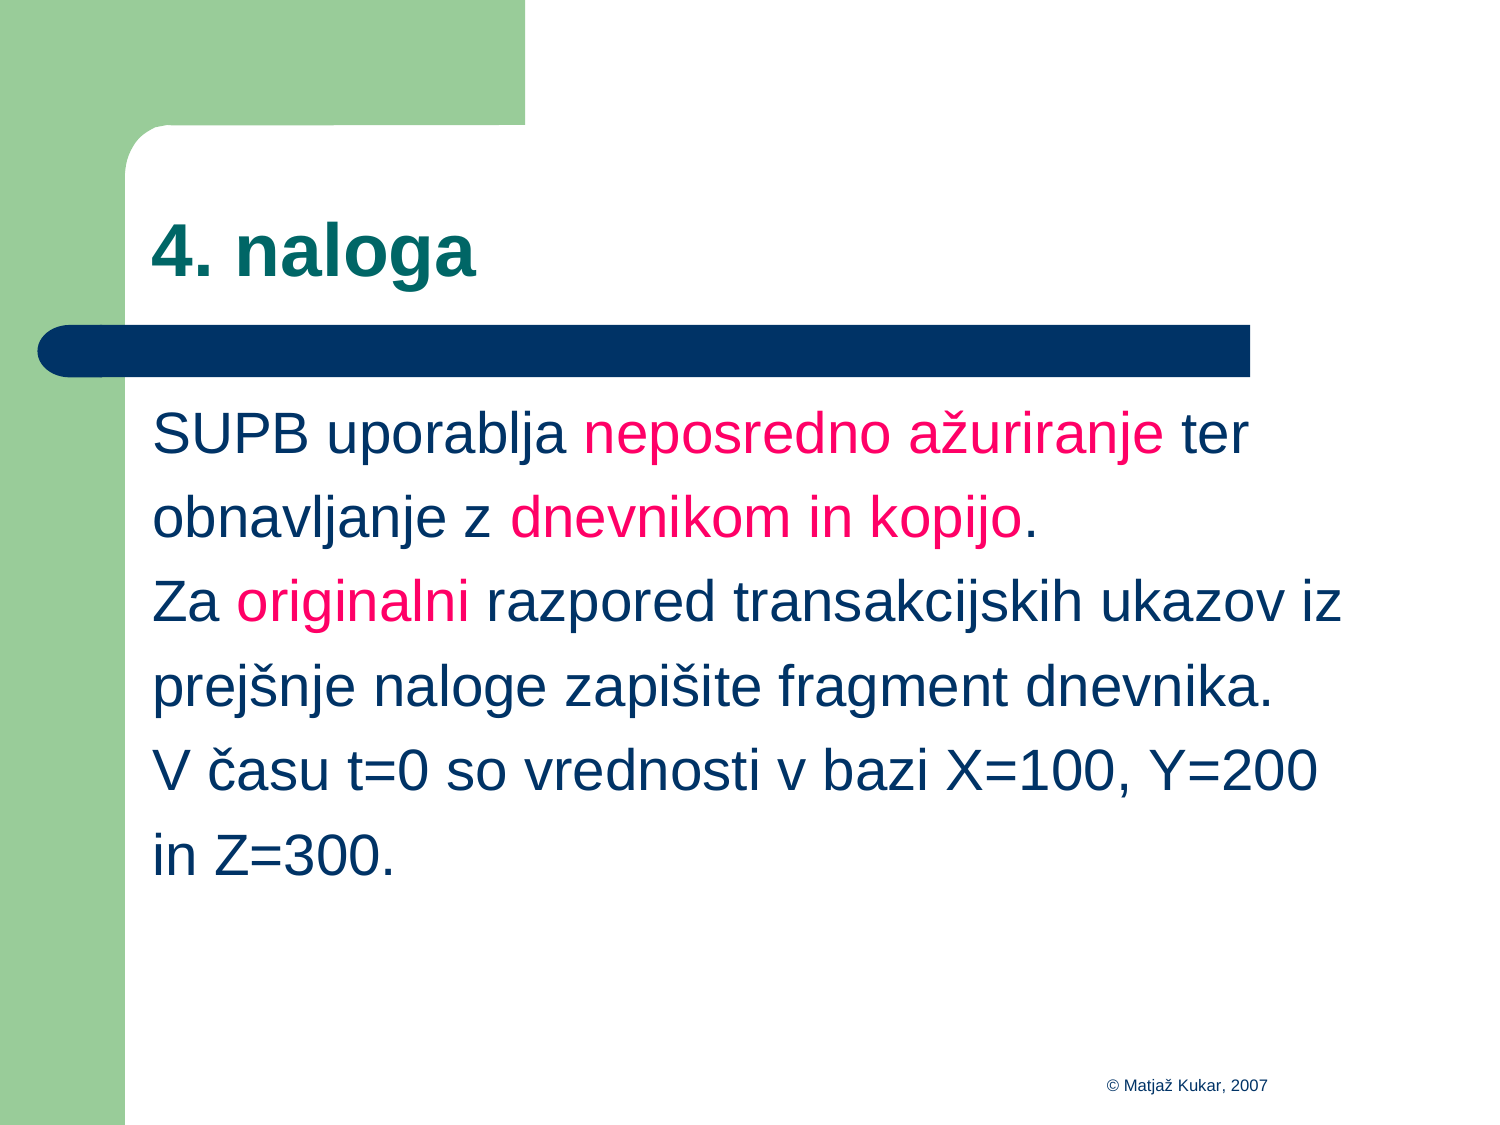

# 4. naloga
SUPB uporablja neposredno ažuriranje ter
obnavljanje z dnevnikom in kopijo.
Za originalni razpored transakcijskih ukazov iz
prejšnje naloge zapišite fragment dnevnika.
V času t=0 so vrednosti v bazi X=100, Y=200
in Z=300.
© Matjaž Kukar, 2007